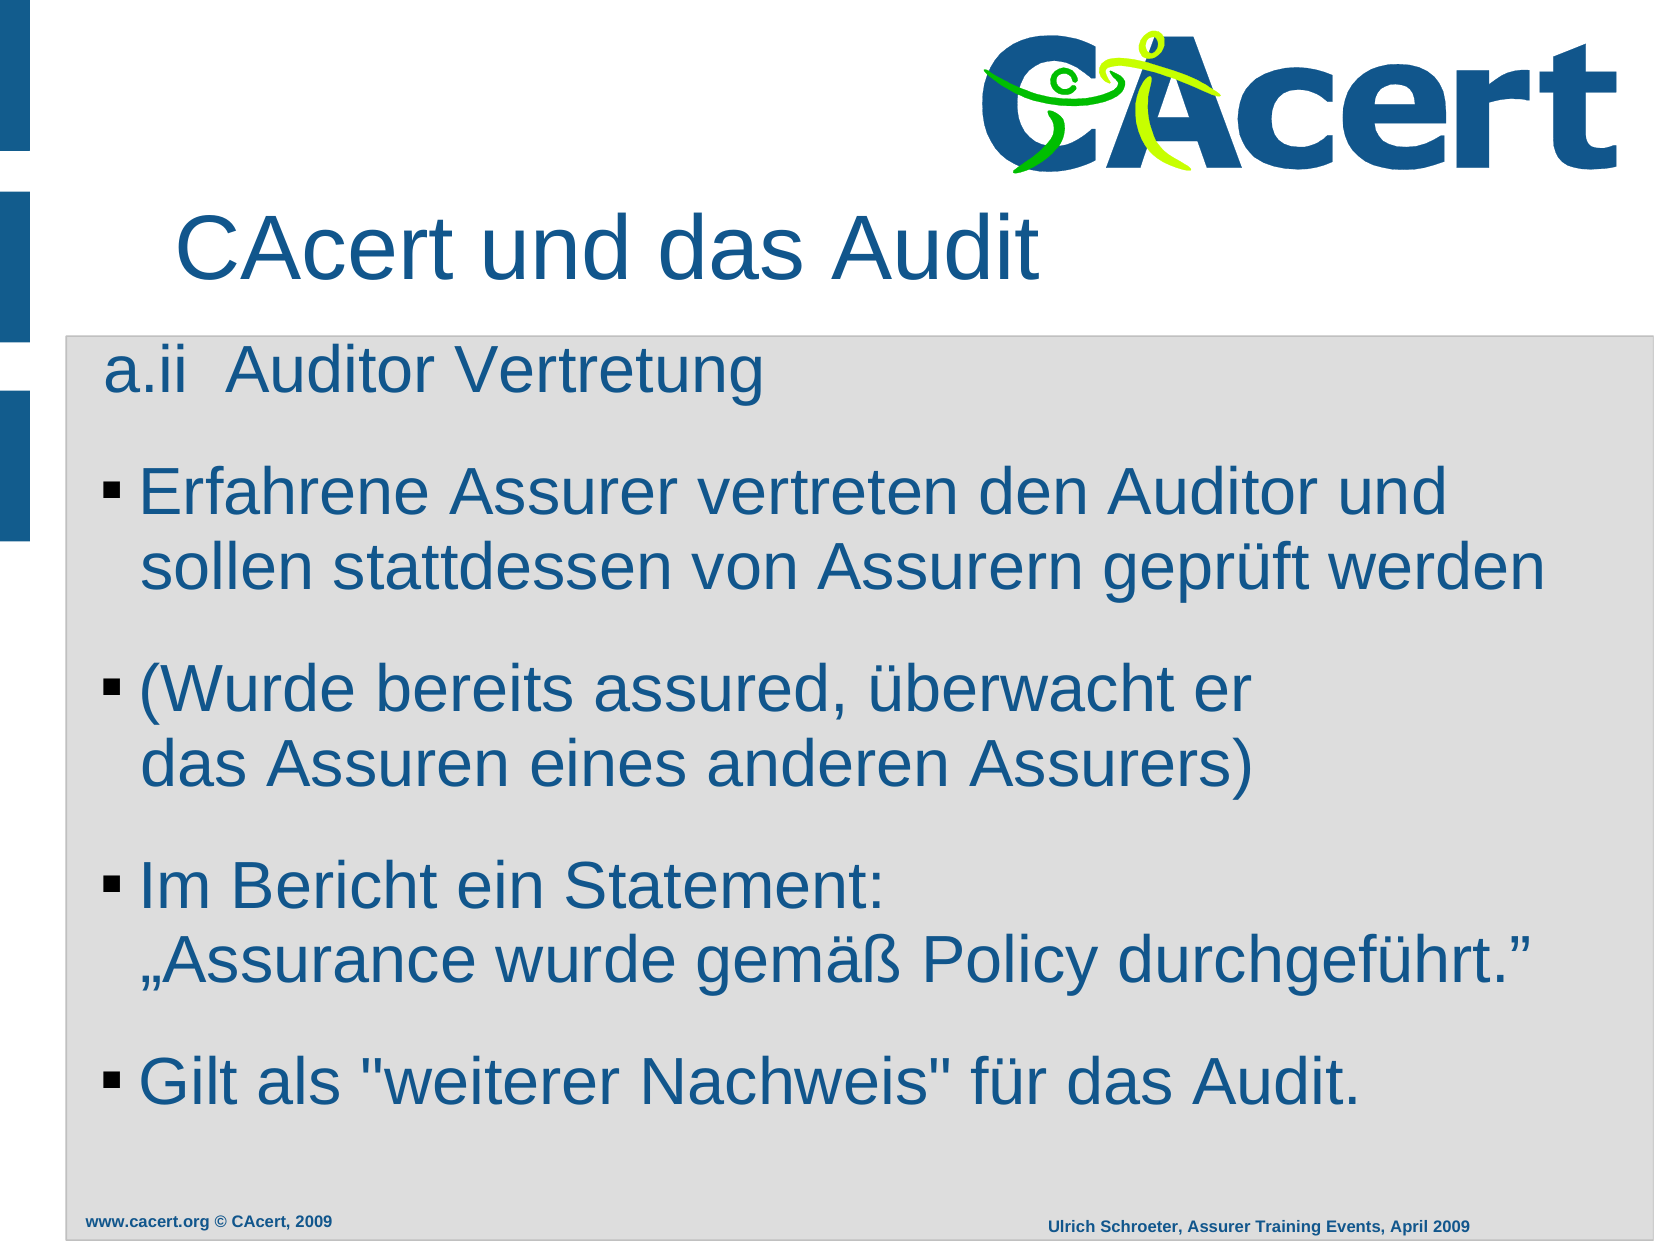

CAcert und das Audit
a.ii Auditor Vertretung
 Erfahrene Assurer vertreten den Auditor und
 sollen stattdessen von Assurern geprüft werden
 (Wurde bereits assured, überwacht er
 das Assuren eines anderen Assurers)
 Im Bericht ein Statement:
 „Assurance wurde gemäß Policy durchgeführt.”
 Gilt als "weiterer Nachweis" für das Audit.